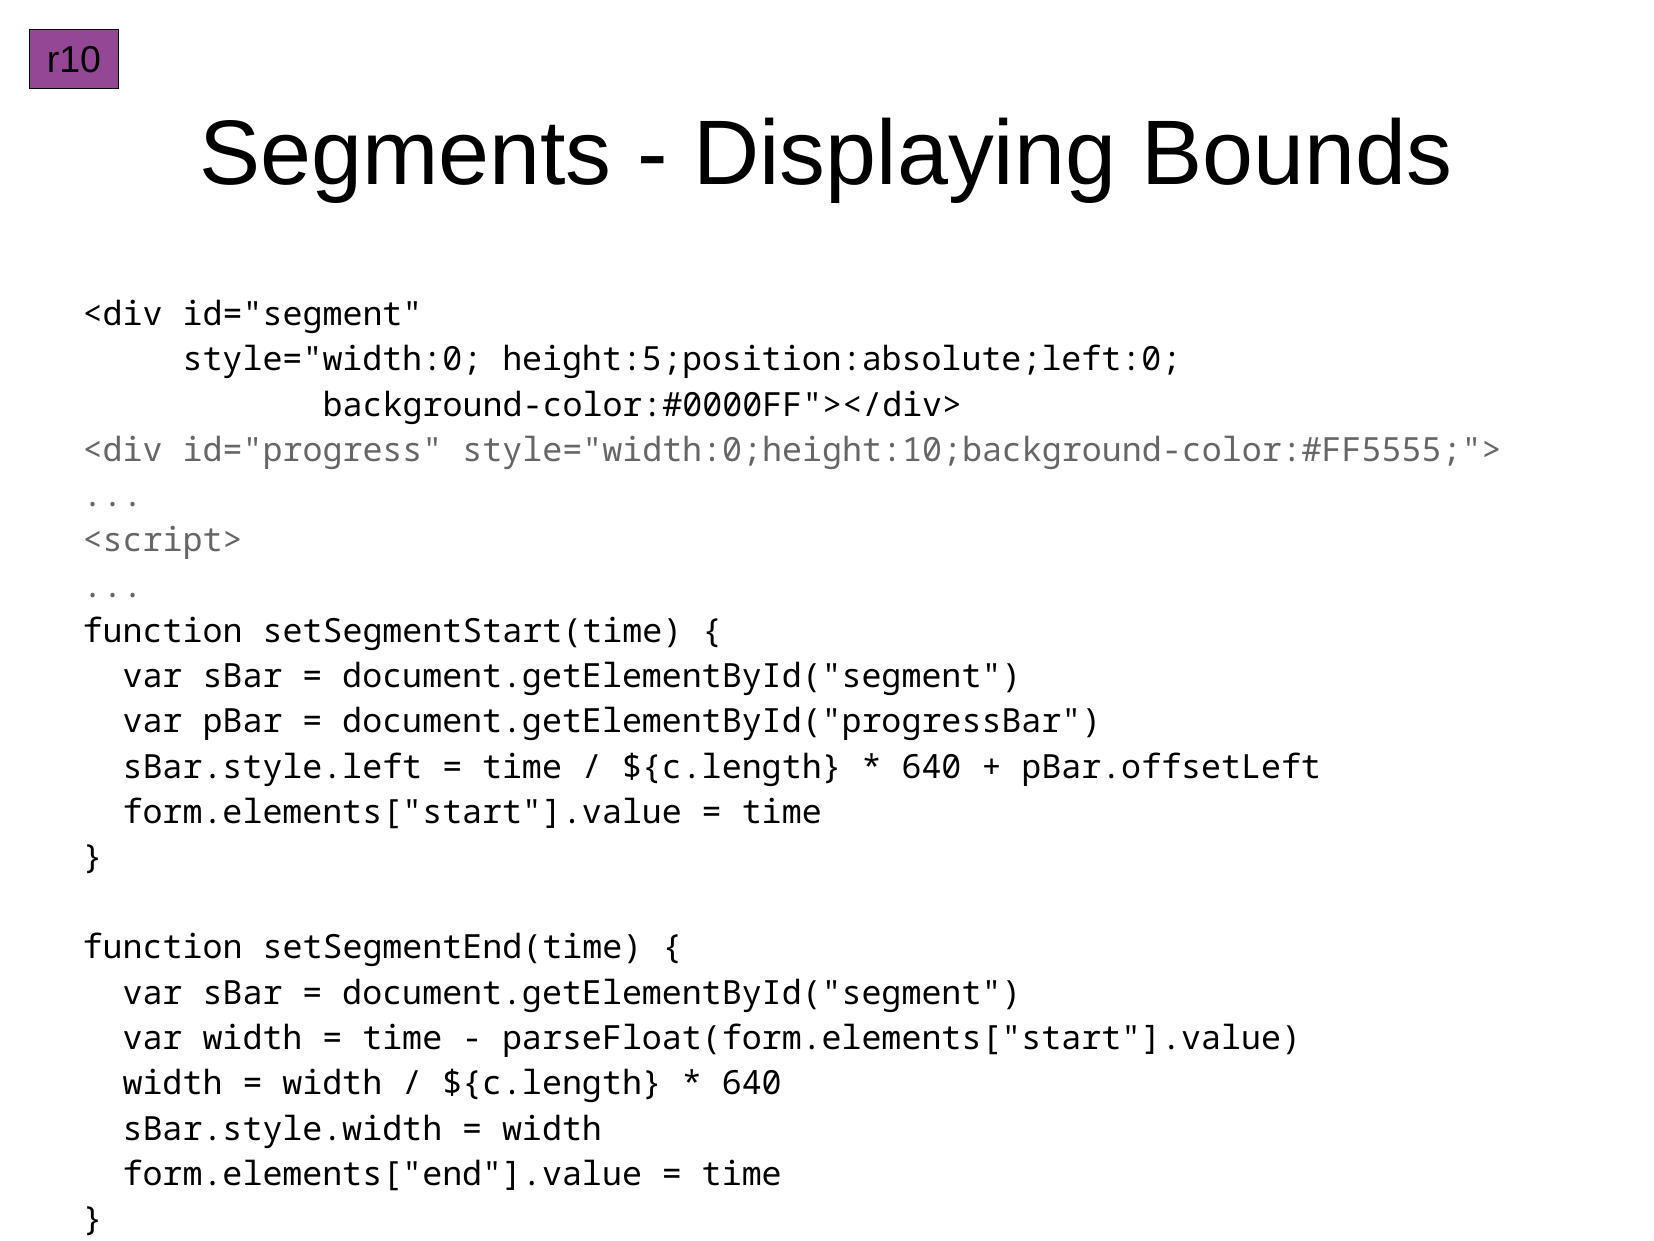

r10
# Segments - Displaying Bounds
<div id="segment"
 style="width:0; height:5;position:absolute;left:0;
 background-color:#0000FF"></div>
<div id="progress" style="width:0;height:10;background-color:#FF5555;">
...
<script>
...
function setSegmentStart(time) {
 var sBar = document.getElementById("segment")
 var pBar = document.getElementById("progressBar")
 sBar.style.left = time / ${c.length} * 640 + pBar.offsetLeft
 form.elements["start"].value = time
}
function setSegmentEnd(time) {
 var sBar = document.getElementById("segment")
 var width = time - parseFloat(form.elements["start"].value)
 width = width / ${c.length} * 640
 sBar.style.width = width
 form.elements["end"].value = time
}